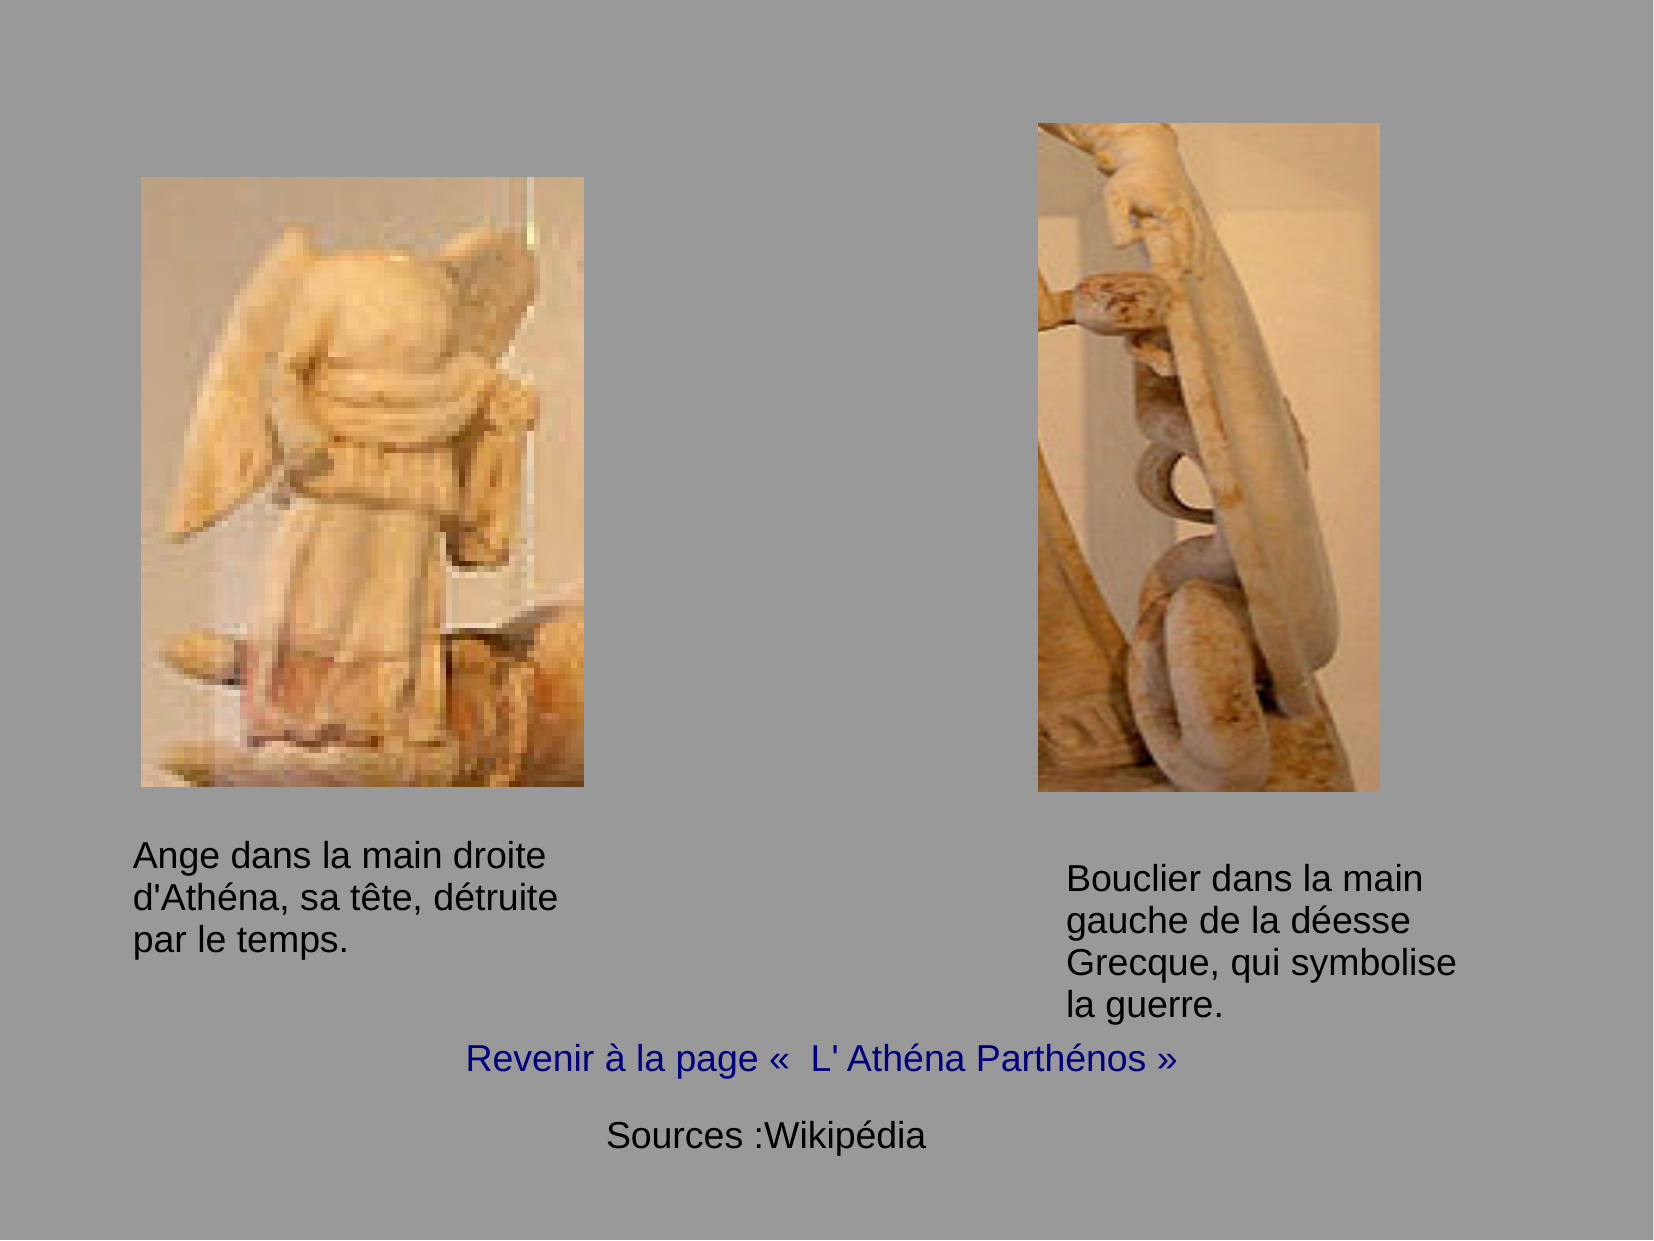

Ange dans la main droite d'Athéna, sa tête, détruite par le temps.
Bouclier dans la main gauche de la déesse Grecque, qui symbolise la guerre.
Revenir à la page «  L' Athéna Parthénos »
Sources :Wikipédia